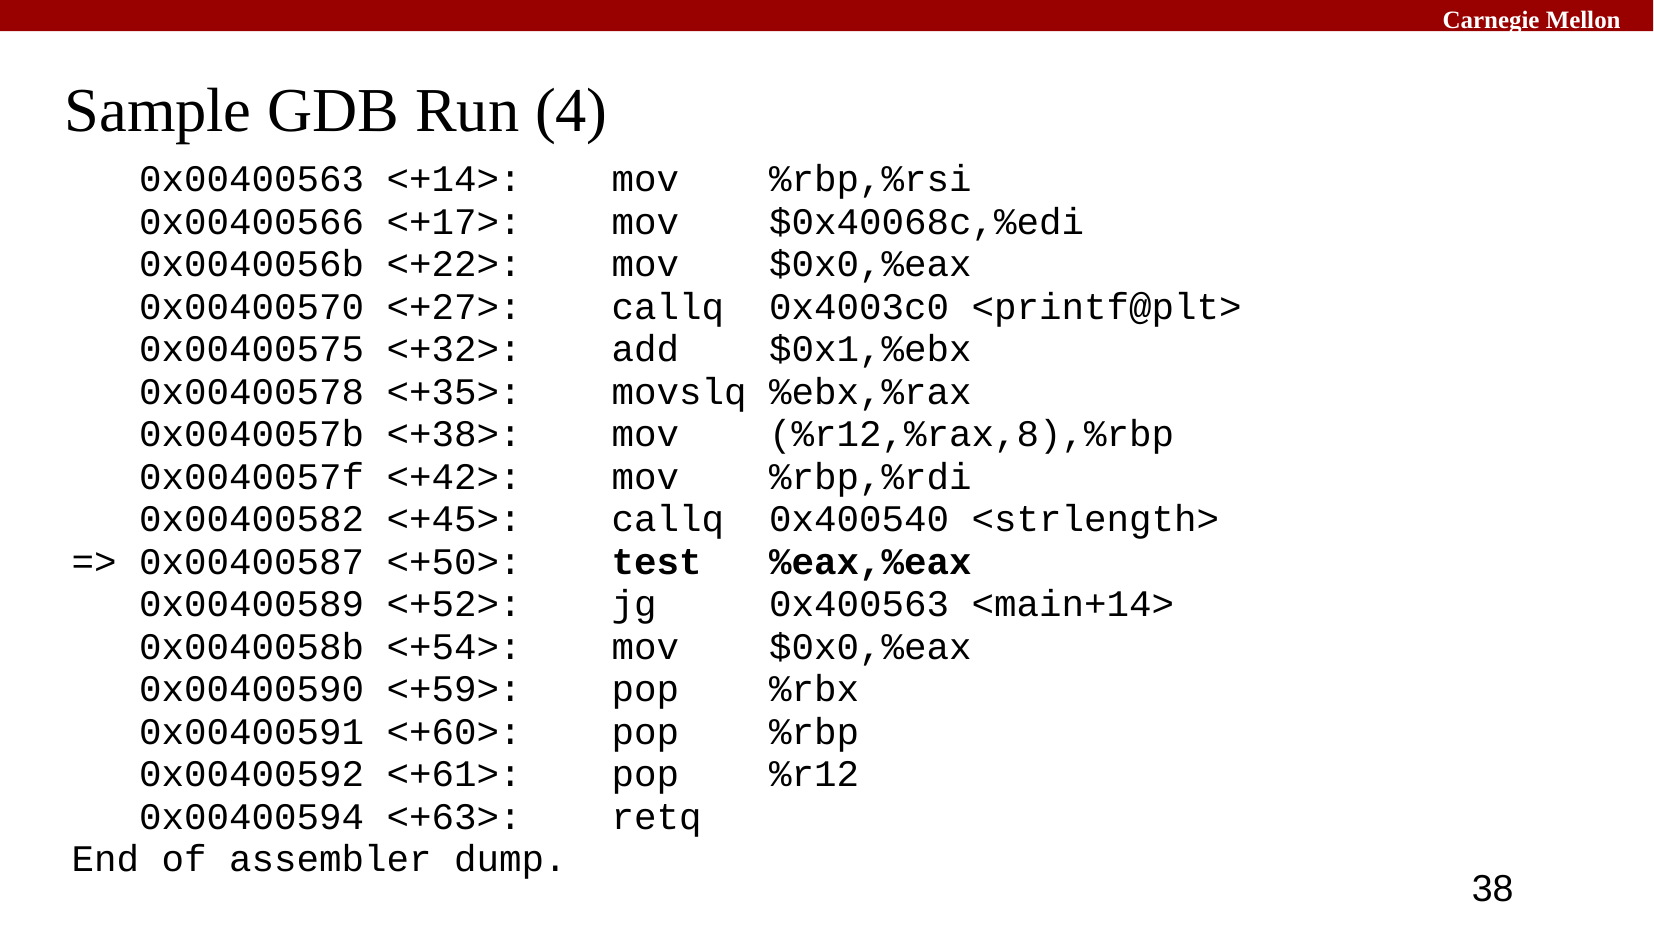

# Sample GDB Run (4)
 0x00400563 <+14>: mov %rbp,%rsi
 0x00400566 <+17>: mov $0x40068c,%edi
 0x0040056b <+22>: mov $0x0,%eax
 0x00400570 <+27>: callq 0x4003c0 <printf@plt>
 0x00400575 <+32>: add $0x1,%ebx
 0x00400578 <+35>: movslq %ebx,%rax
 0x0040057b <+38>: mov (%r12,%rax,8),%rbp
 0x0040057f <+42>: mov %rbp,%rdi
 0x00400582 <+45>: callq 0x400540 <strlength>
=> 0x00400587 <+50>: test %eax,%eax
 0x00400589 <+52>: jg 0x400563 <main+14>
 0x0040058b <+54>: mov $0x0,%eax
 0x00400590 <+59>: pop %rbx
 0x00400591 <+60>: pop %rbp
 0x00400592 <+61>: pop %r12
 0x00400594 <+63>: retq
End of assembler dump.